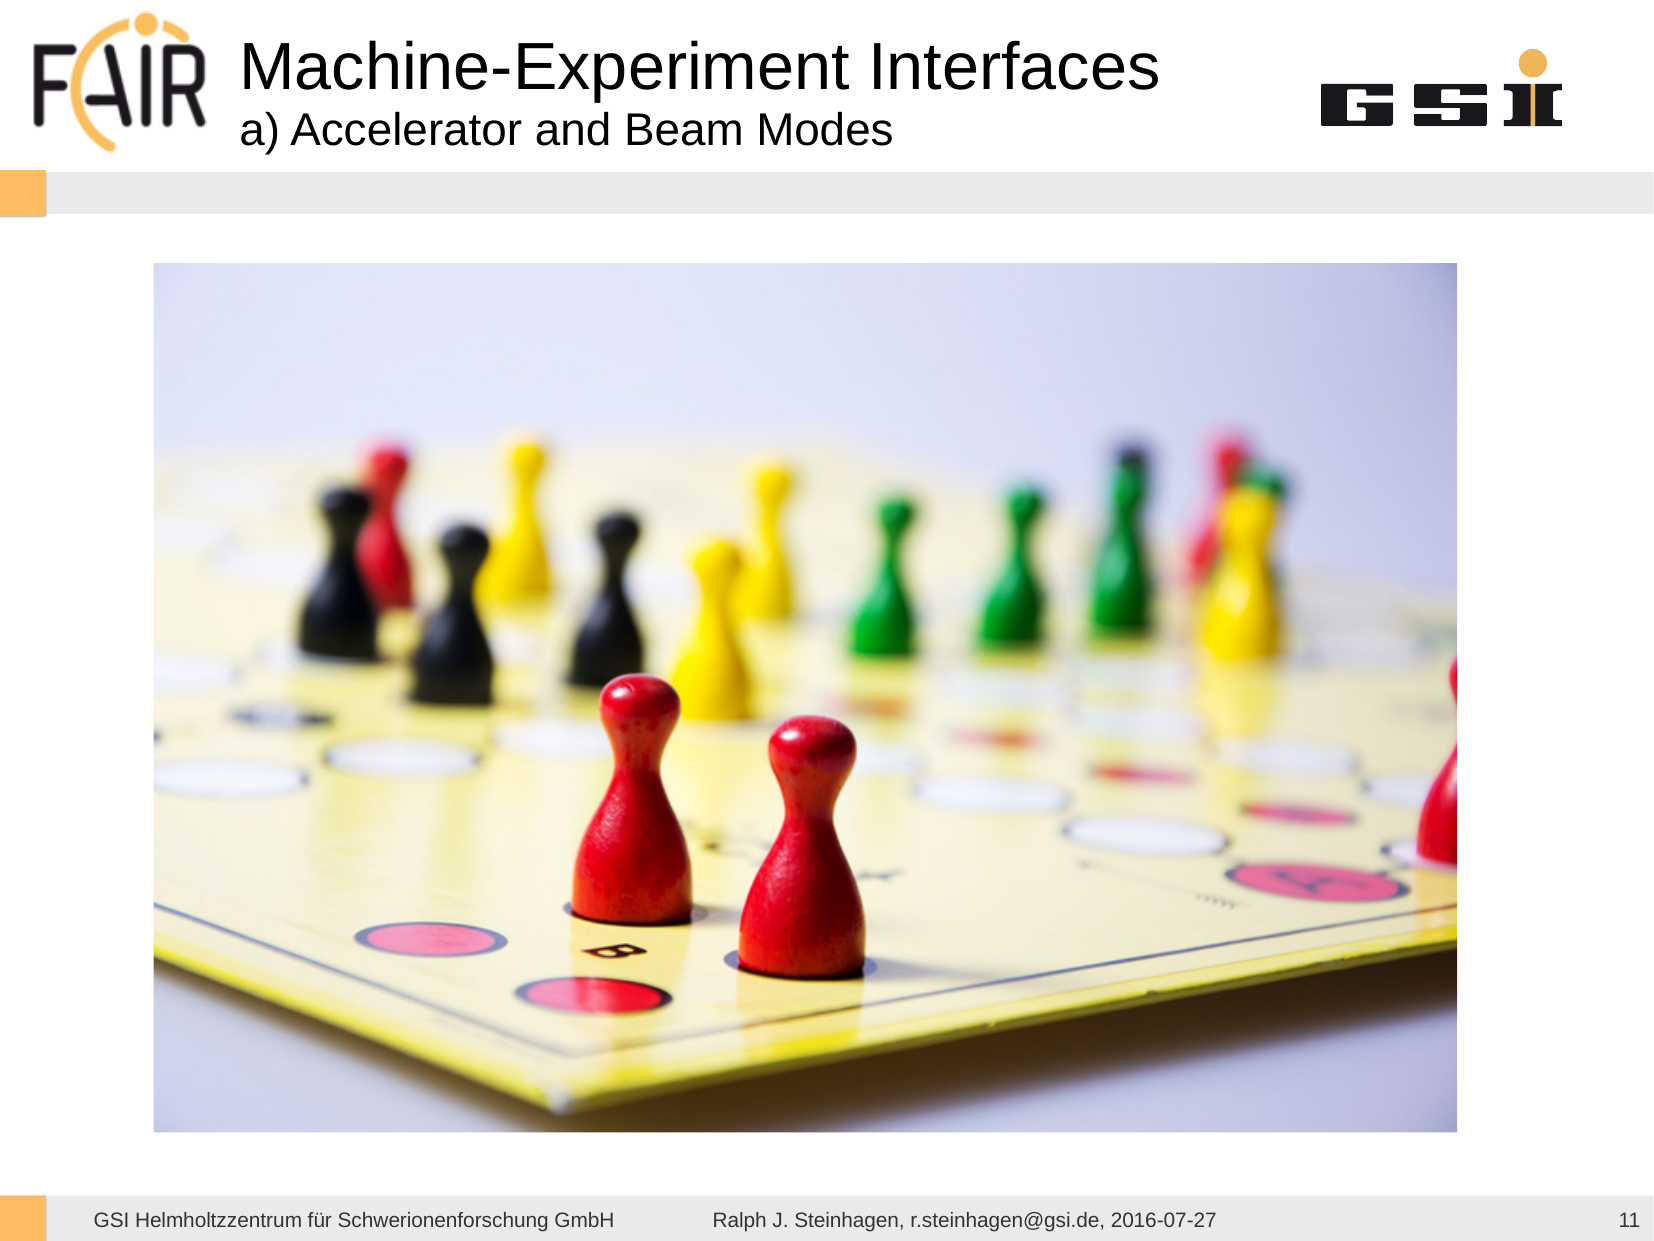

# Machine-Experiment Interfaces a) Accelerator and Beam Modes